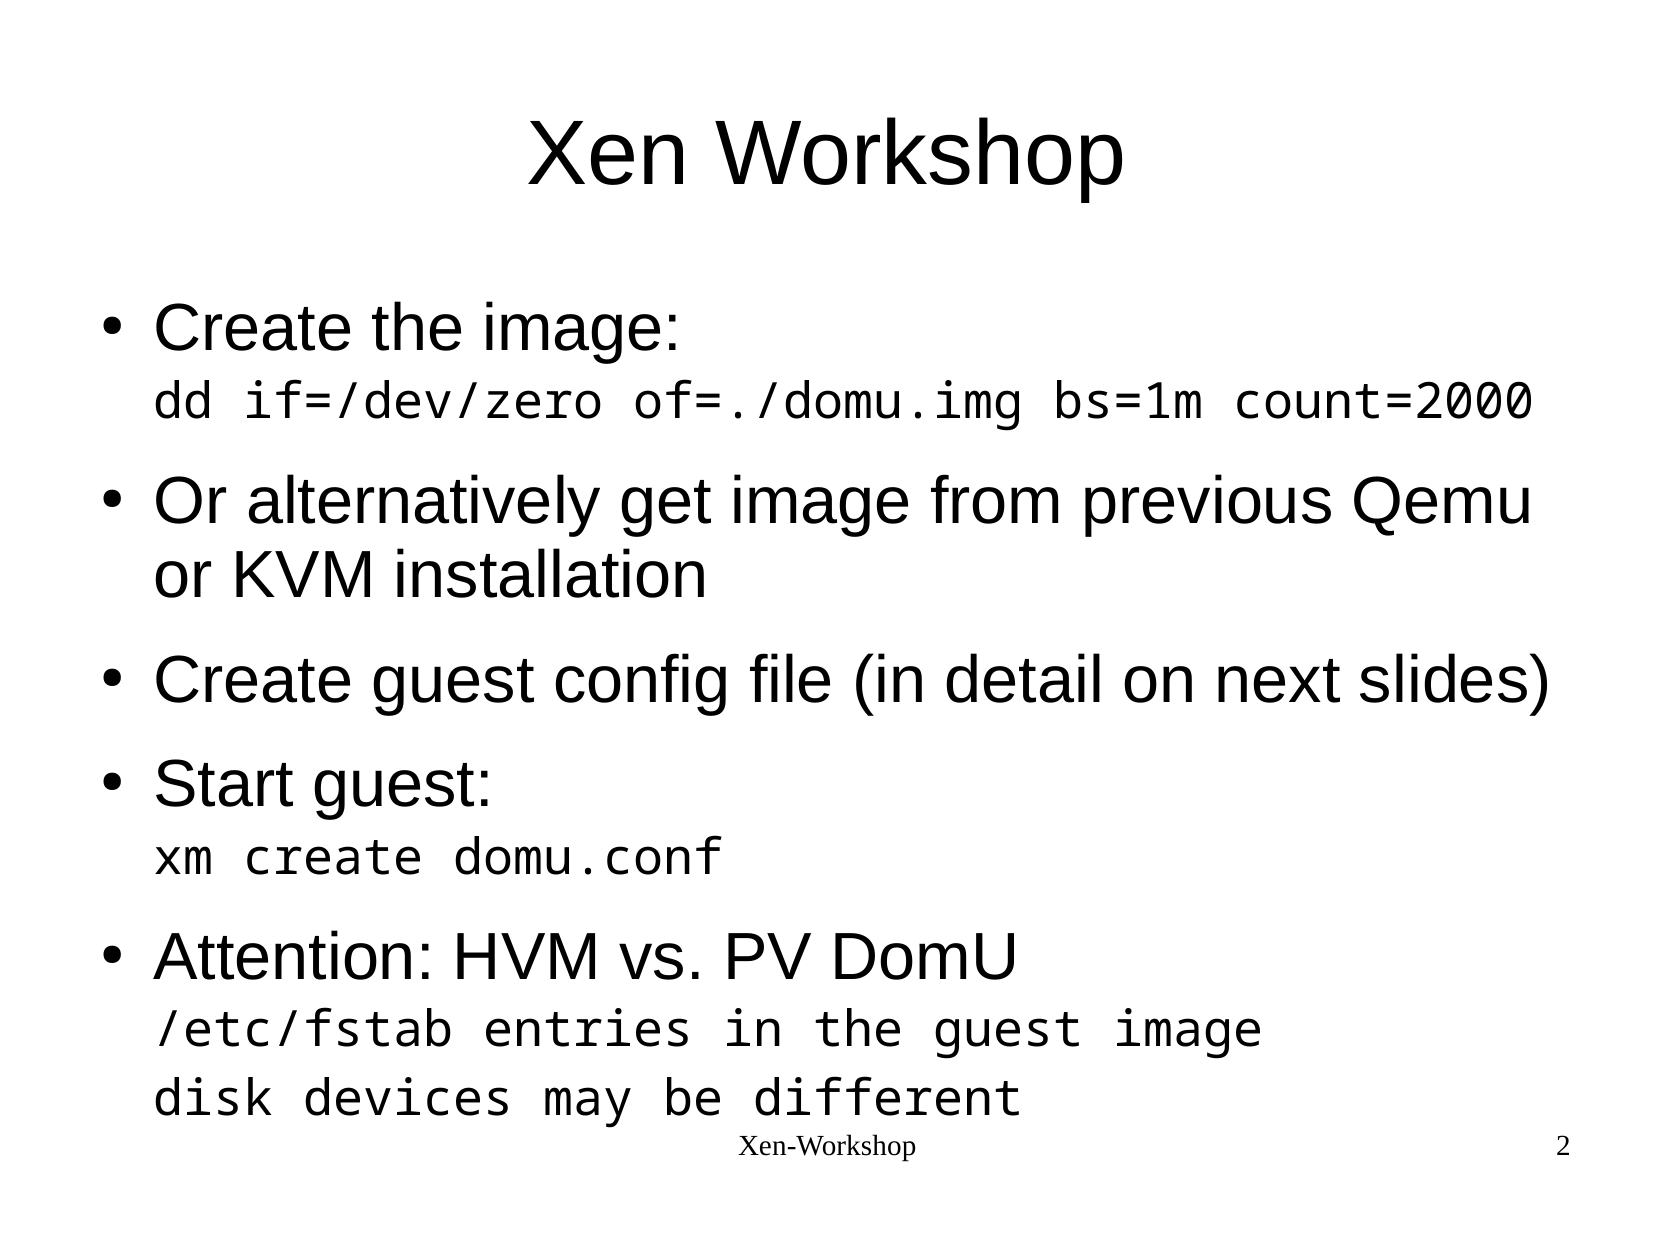

# Xen Workshop
Create the image:
dd if=/dev/zero of=./domu.img bs=1m count=2000
Or alternatively get image from previous Qemu or KVM installation
Create guest config file (in detail on next slides)
Start guest:
xm create domu.conf
Attention: HVM vs. PV DomU
/etc/fstab entries in the guest image
disk devices may be different
Xen-Workshop
2